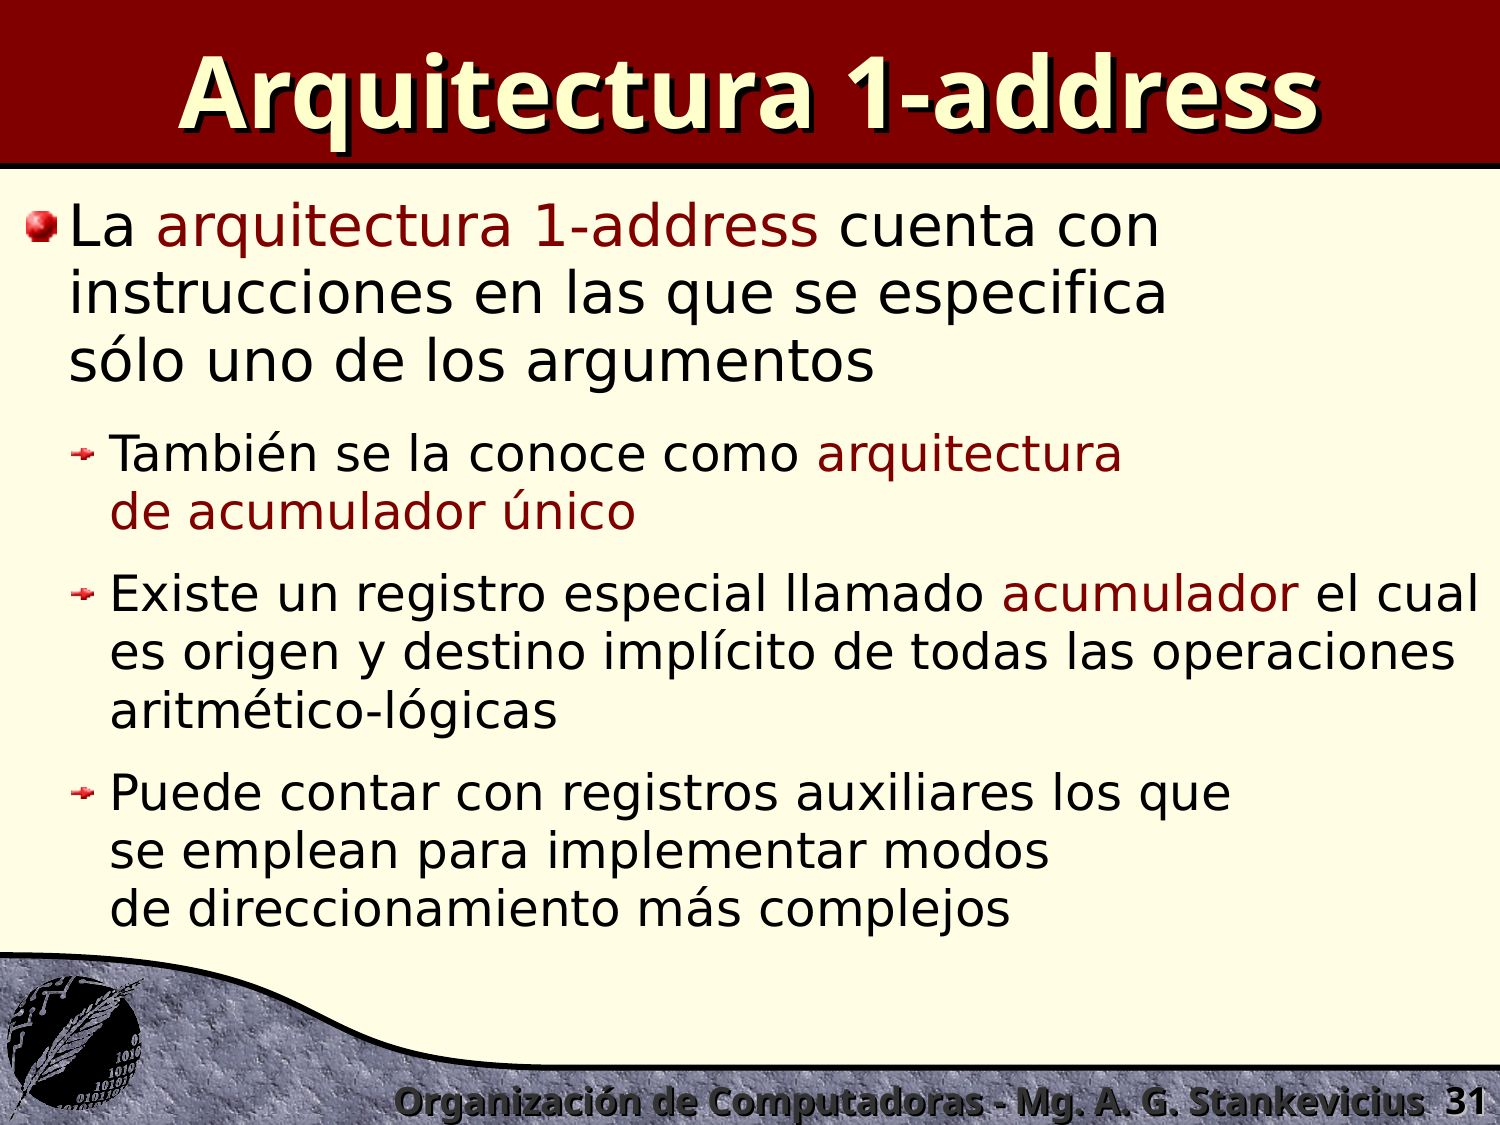

# Arquitectura 1-address
La arquitectura 1-address cuenta con instrucciones en las que se especifica
sólo uno de los argumentos
También se la conoce como arquitectura
de acumulador único
Existe un registro especial llamado acumulador el cual es origen y destino implícito de todas las operaciones aritmético-lógicas
Puede contar con registros auxiliares los que
se emplean para implementar modos
de direccionamiento más complejos
31